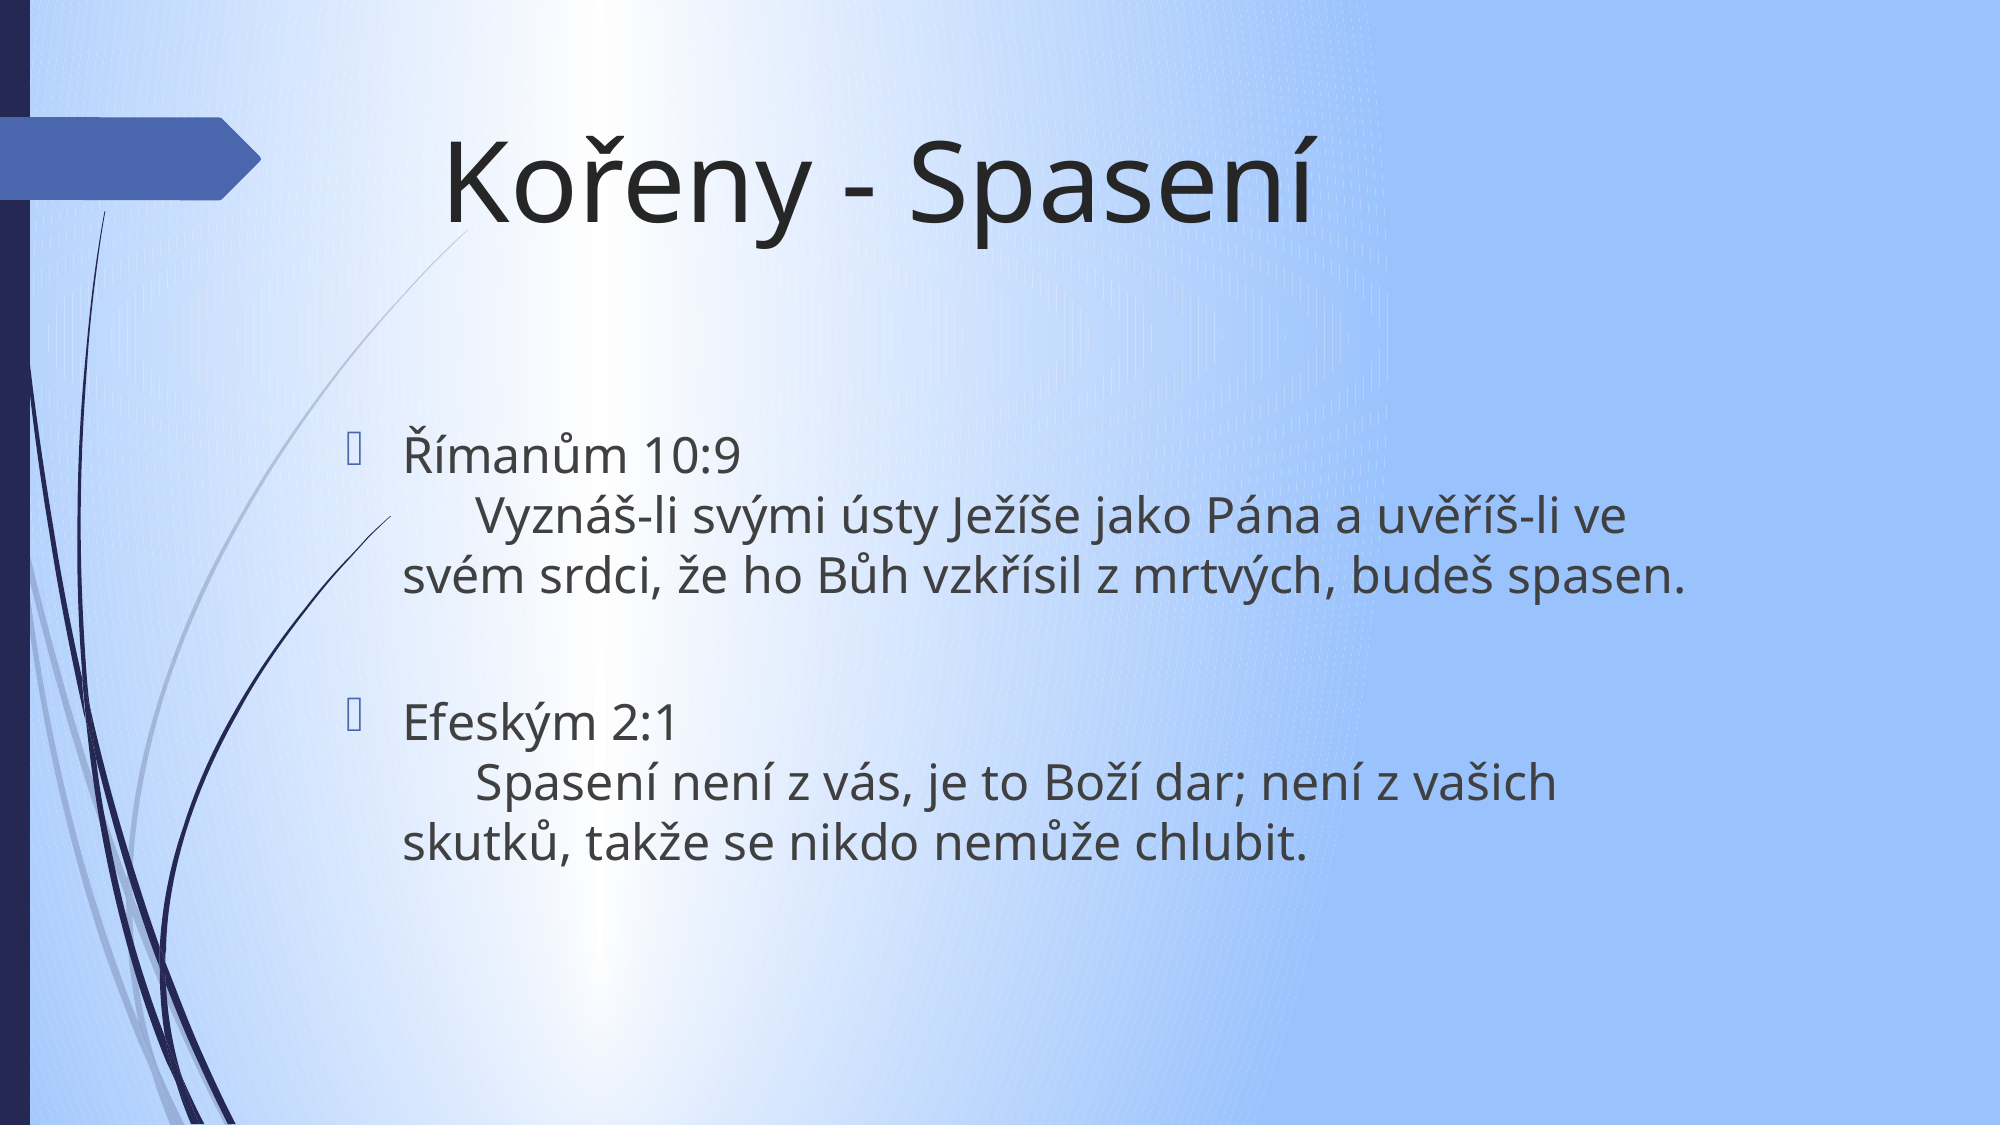

# Kořeny - Spasení
Římanům 10:9
	Vyznáš-li svými ústy Ježíše jako Pána a uvěříš-li ve svém srdci, že ho Bůh vzkřísil z mrtvých, budeš spasen.
Efeským 2:1
	Spasení není z vás, je to Boží dar; není z vašich skutků, takže se nikdo nemůže chlubit.